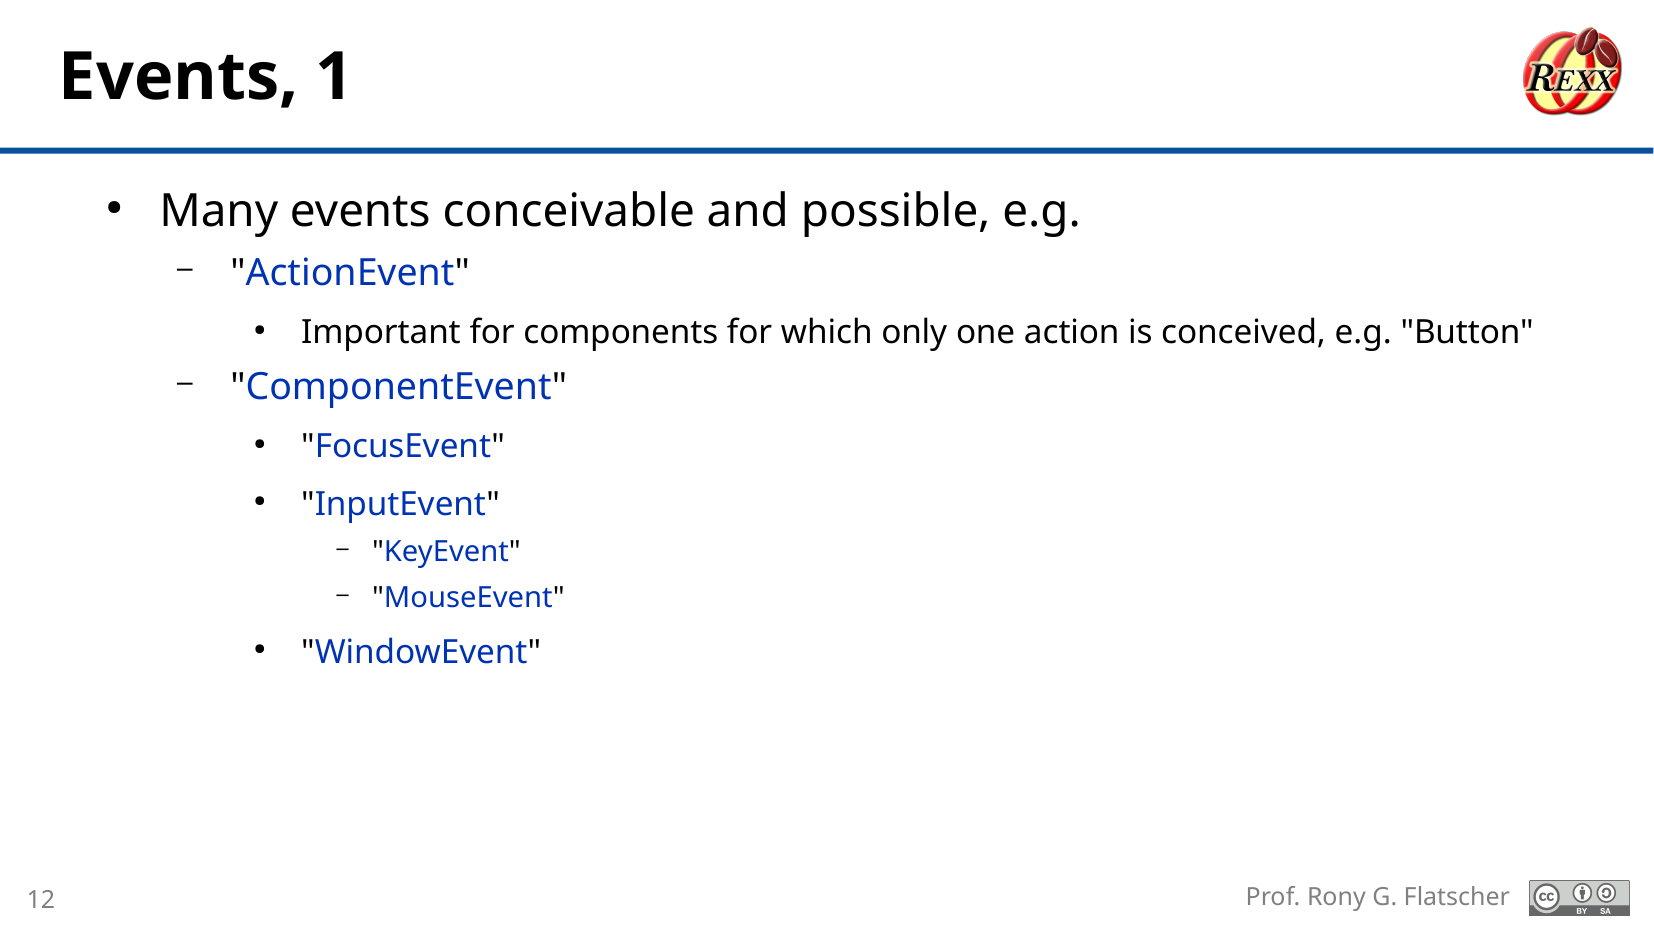

# Events, 1
Many events conceivable and possible, e.g.
"ActionEvent"
Important for components for which only one action is conceived, e.g. "Button"
"ComponentEvent"
"FocusEvent"
"InputEvent"
"KeyEvent"
"MouseEvent"
"WindowEvent"